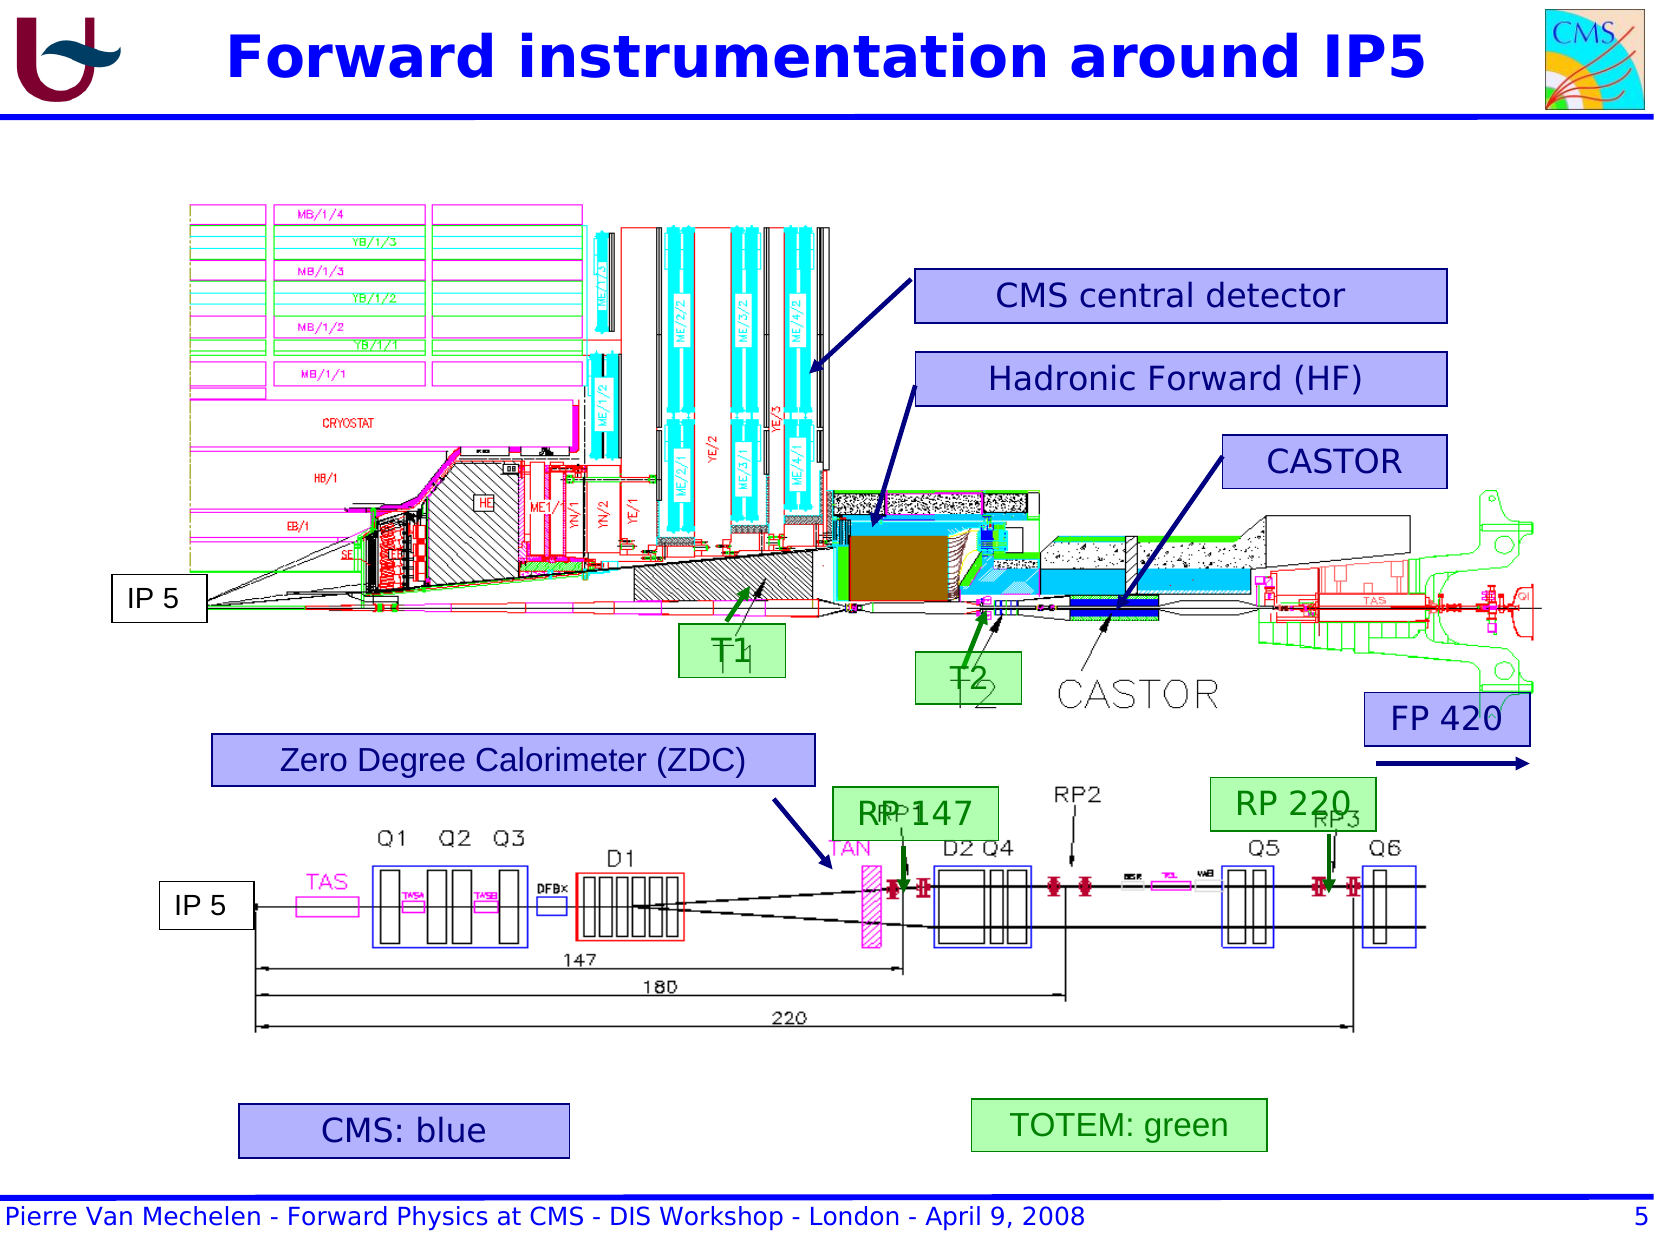

# Forward instrumentation around IP5
CMS central detector
Hadronic Forward (HF)
CASTOR
IP 5
T1
T2
FP 420
Zero Degree Calorimeter (ZDC)
RP 220
RP 147
IP 5
TOTEM: green
CMS: blue
5
Pierre Van Mechelen - Forward Physics at CMS - DIS Workshop - London - April 9, 2008